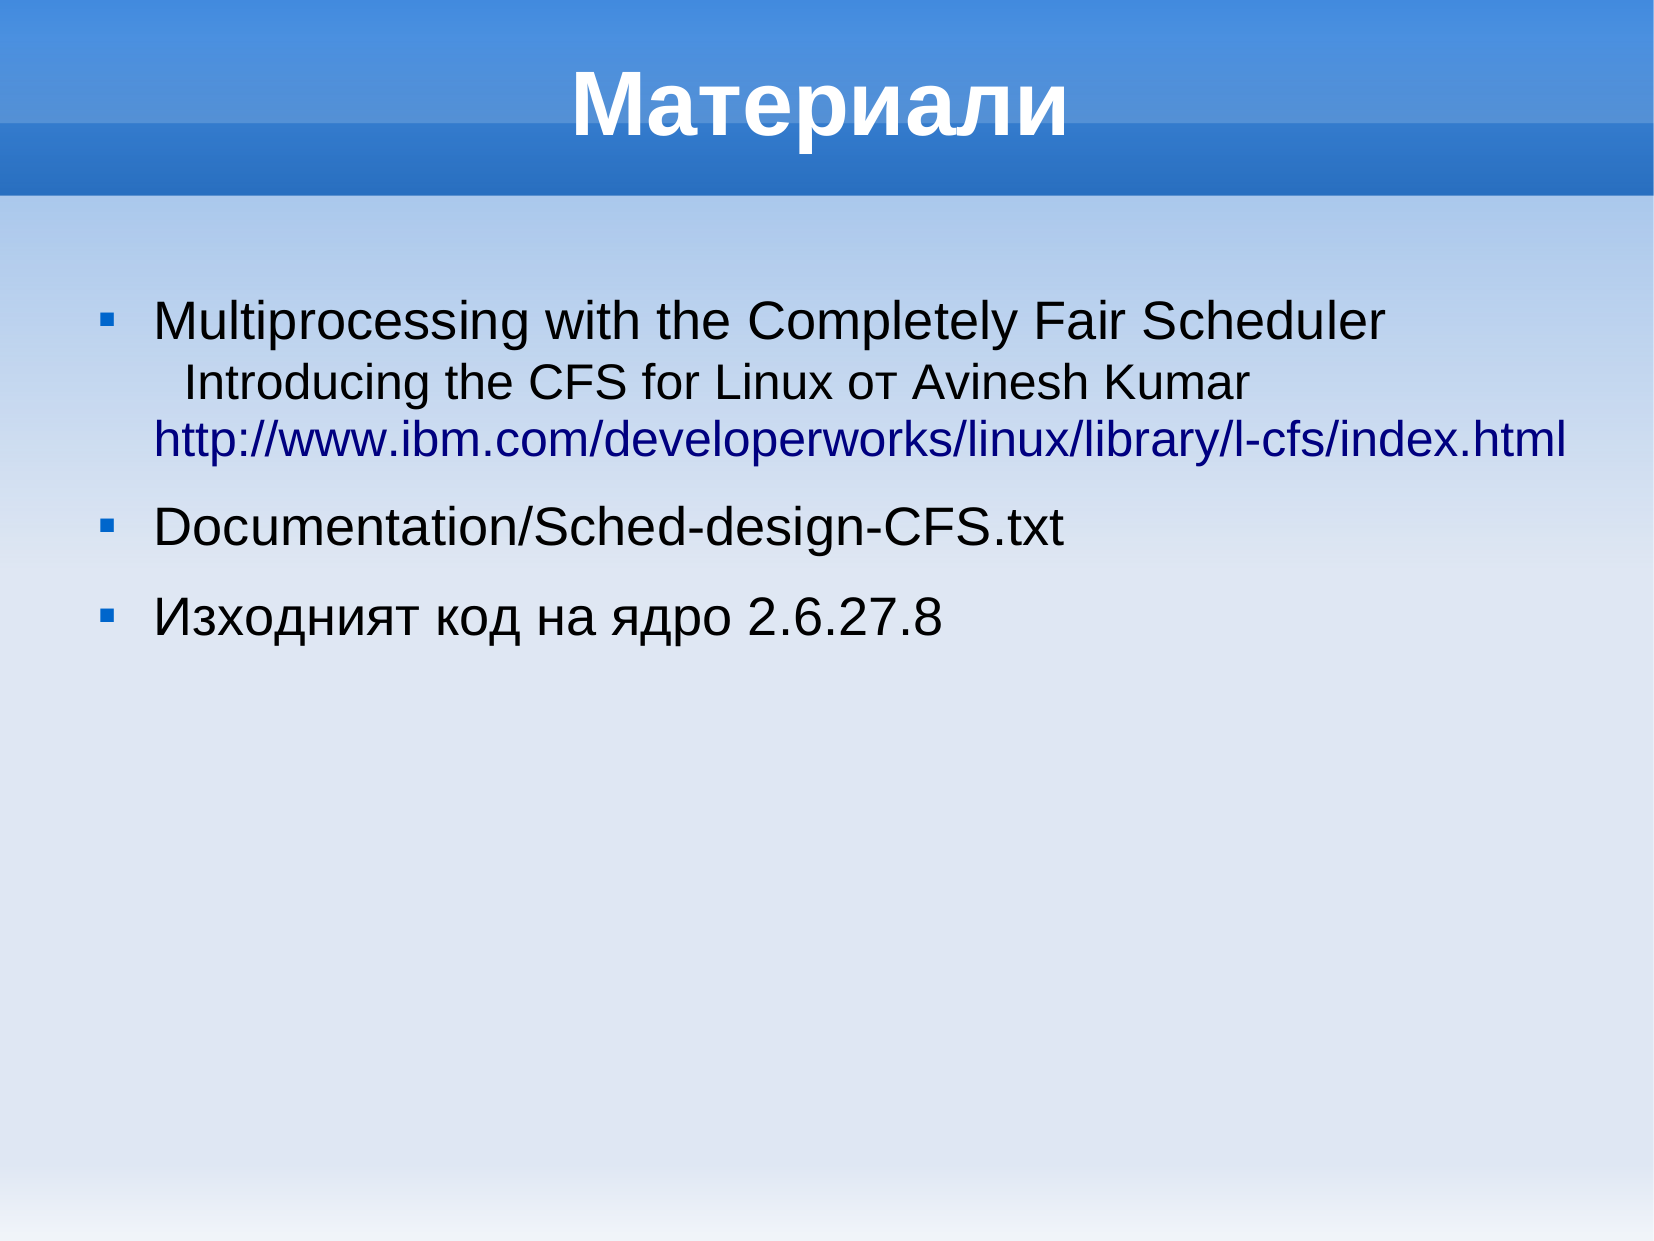

# Материали
Multiprocessing with the Completely Fair Scheduler
 Introducing the CFS for Linux от Avinesh Kumar http://www.ibm.com/developerworks/linux/library/l-cfs/index.html
Documentation/Sched-design-CFS.txt
Изходният код на ядро 2.6.27.8